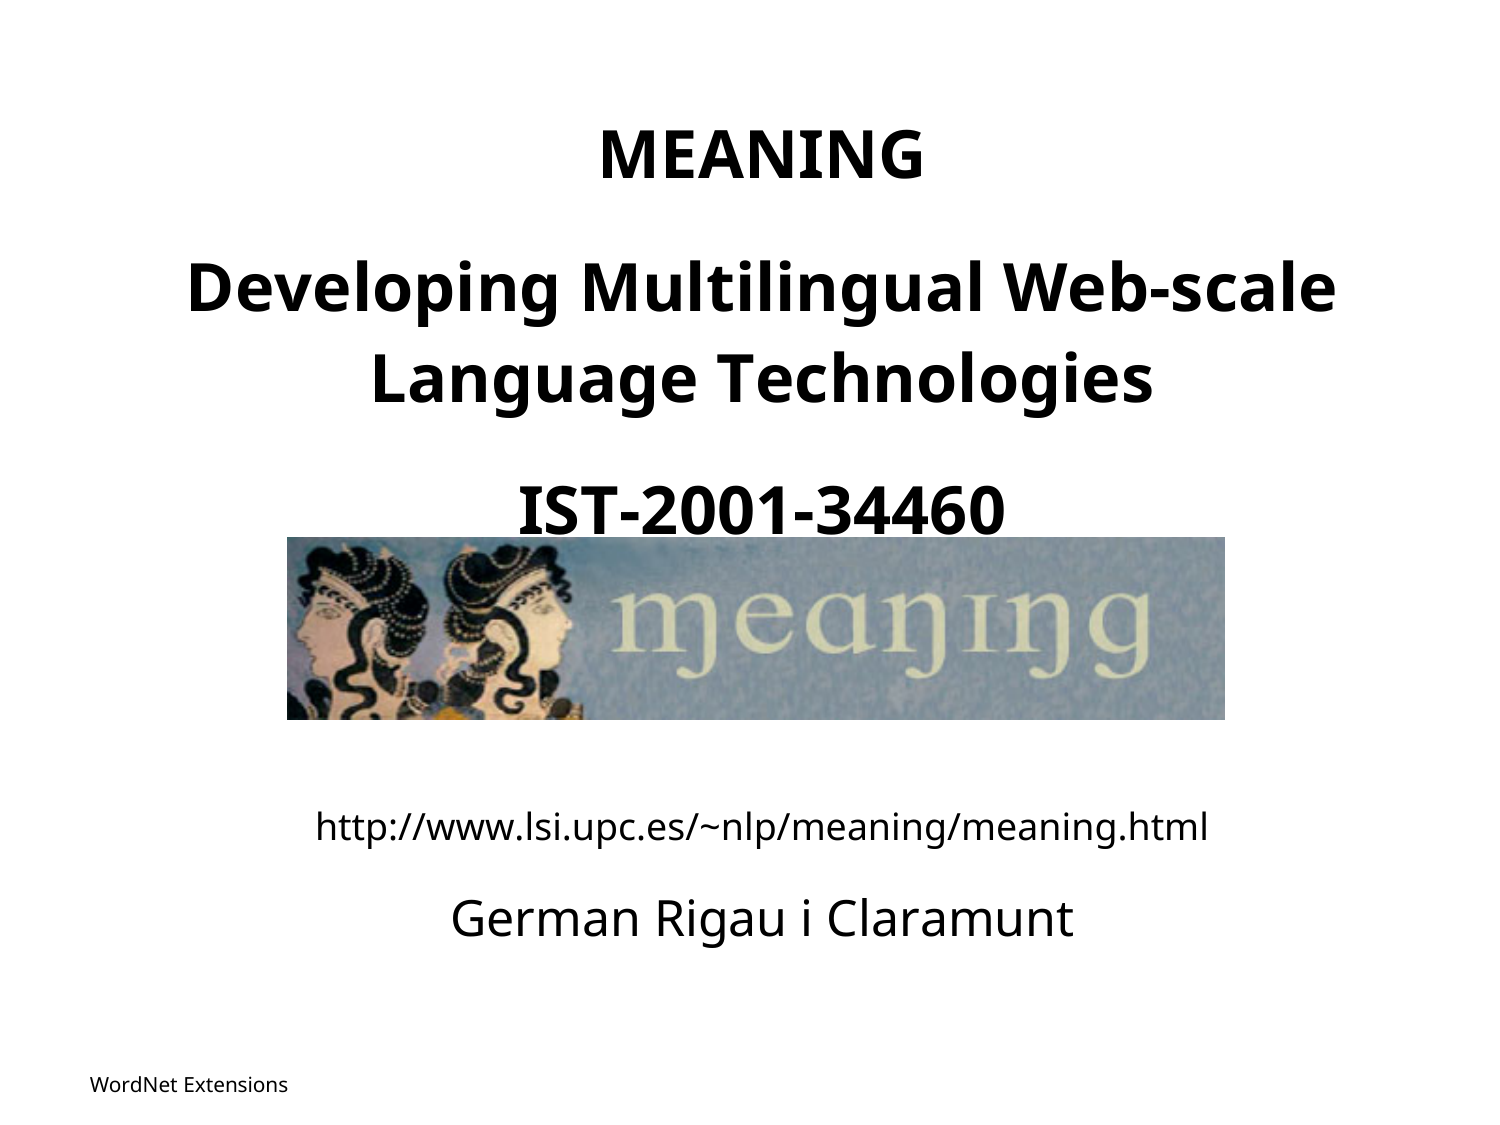

MEANING
Developing Multilingual Web-scale Language Technologies
IST-2001-34460
http://www.lsi.upc.es/~nlp/meaning/meaning.html
German Rigau i Claramunt